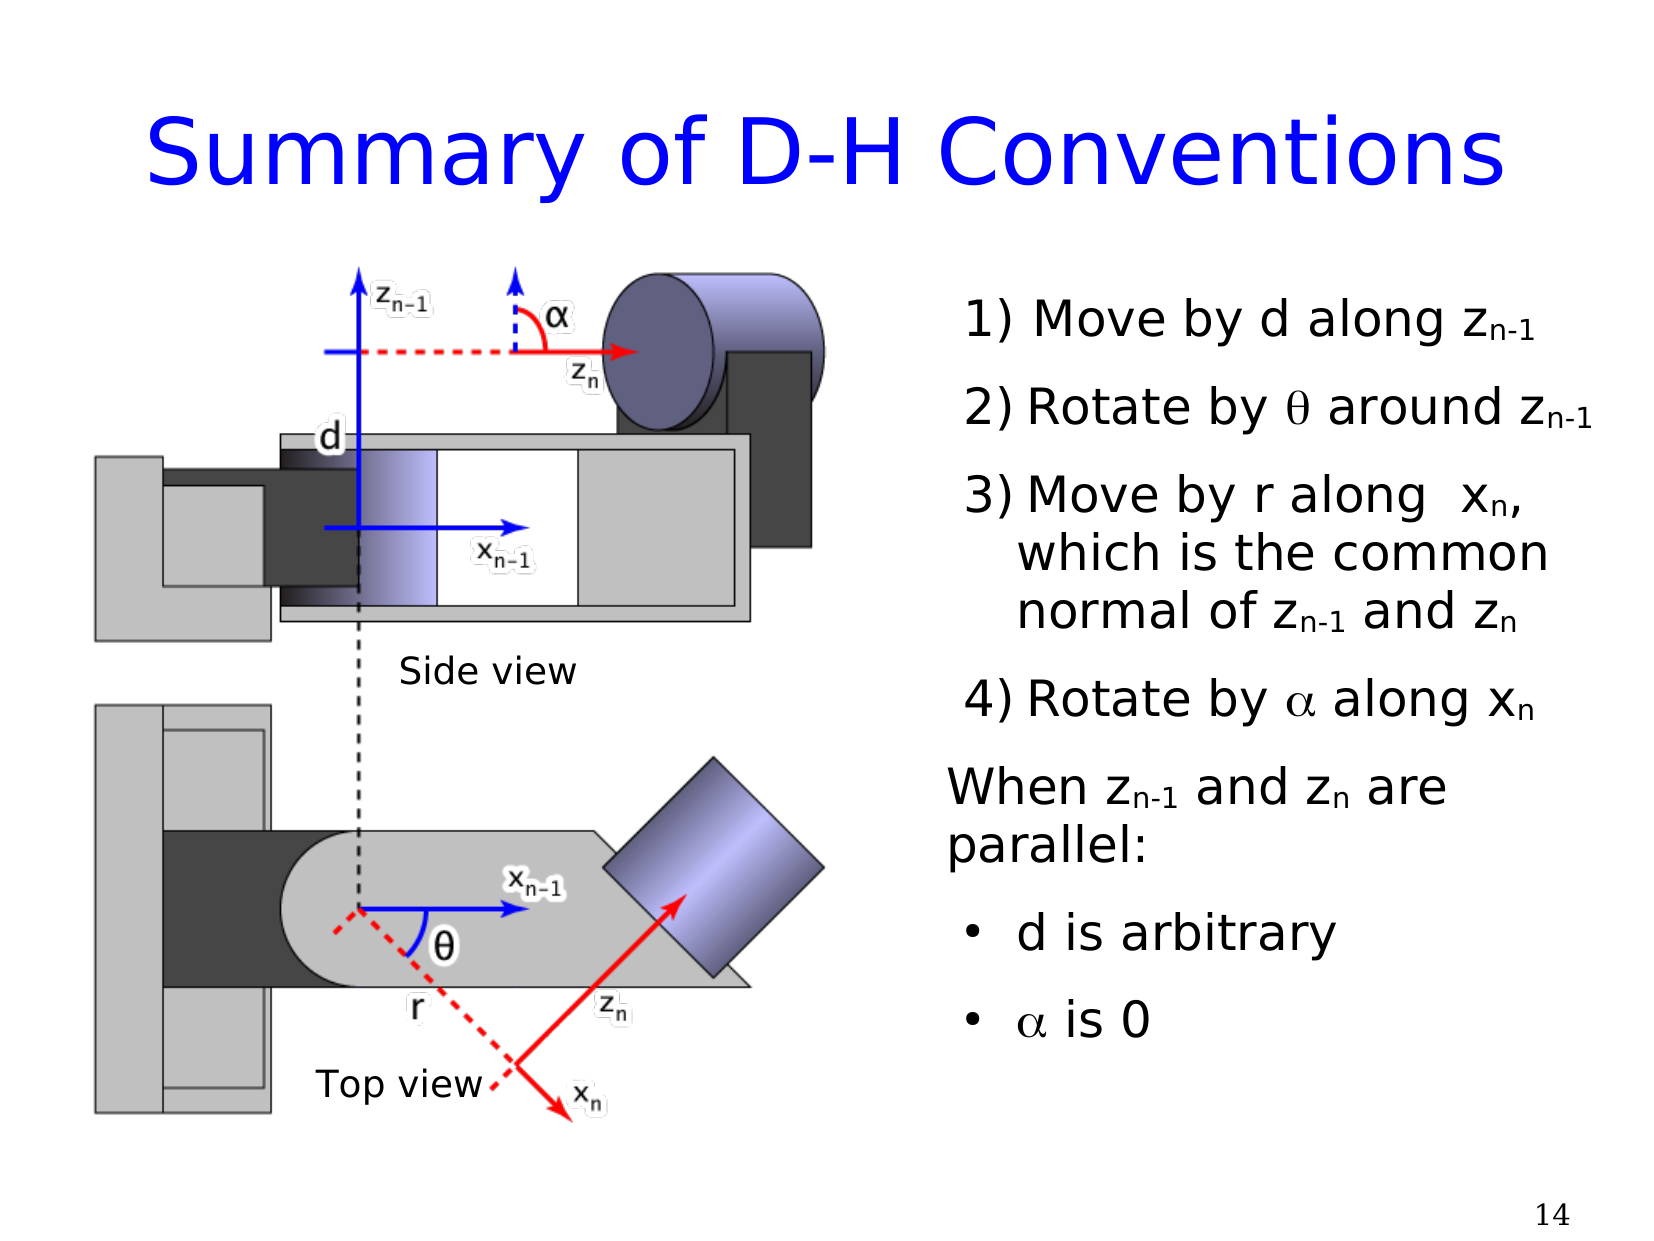

# Summary of D-H Conventions
 Move by d along zn-1
 Rotate by q around zn-1
 Move by r along xn, which is the common normal of zn-1 and zn
 Rotate by a along xn
When zn-1 and zn are parallel:
d is arbitrary
a is 0
Side view
Top view
14